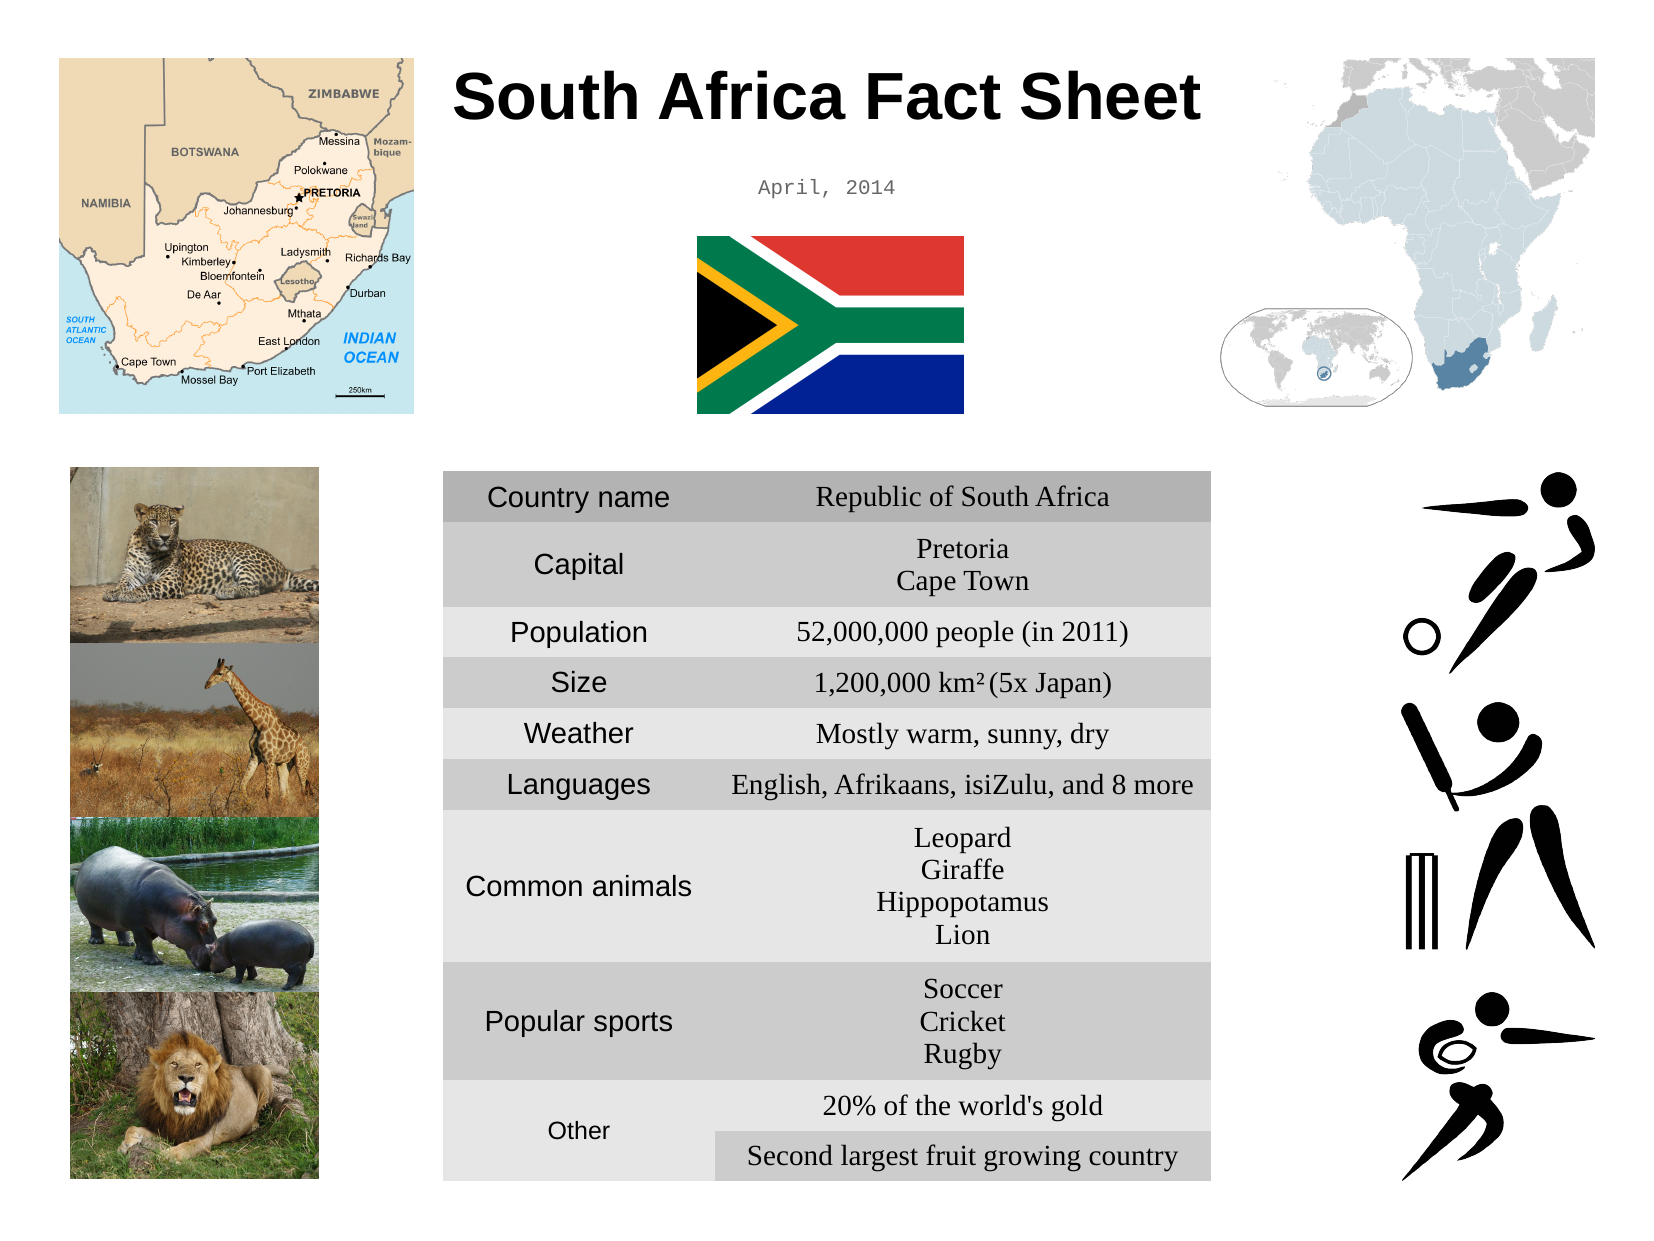

# South Africa Fact Sheet
April, 2014
| Country name | Republic of South Africa |
| --- | --- |
| Capital | Pretoria Cape Town |
| Population | 52,000,000 people (in 2011) |
| Size | 1,200,000 km² (5x Japan) |
| Weather | Mostly warm, sunny, dry |
| Languages | English, Afrikaans, isiZulu, and 8 more |
| Common animals | Leopard Giraffe Hippopotamus Lion |
| Popular sports | Soccer Cricket Rugby |
| Other | 20% of the world's gold |
| | Second largest fruit growing country |